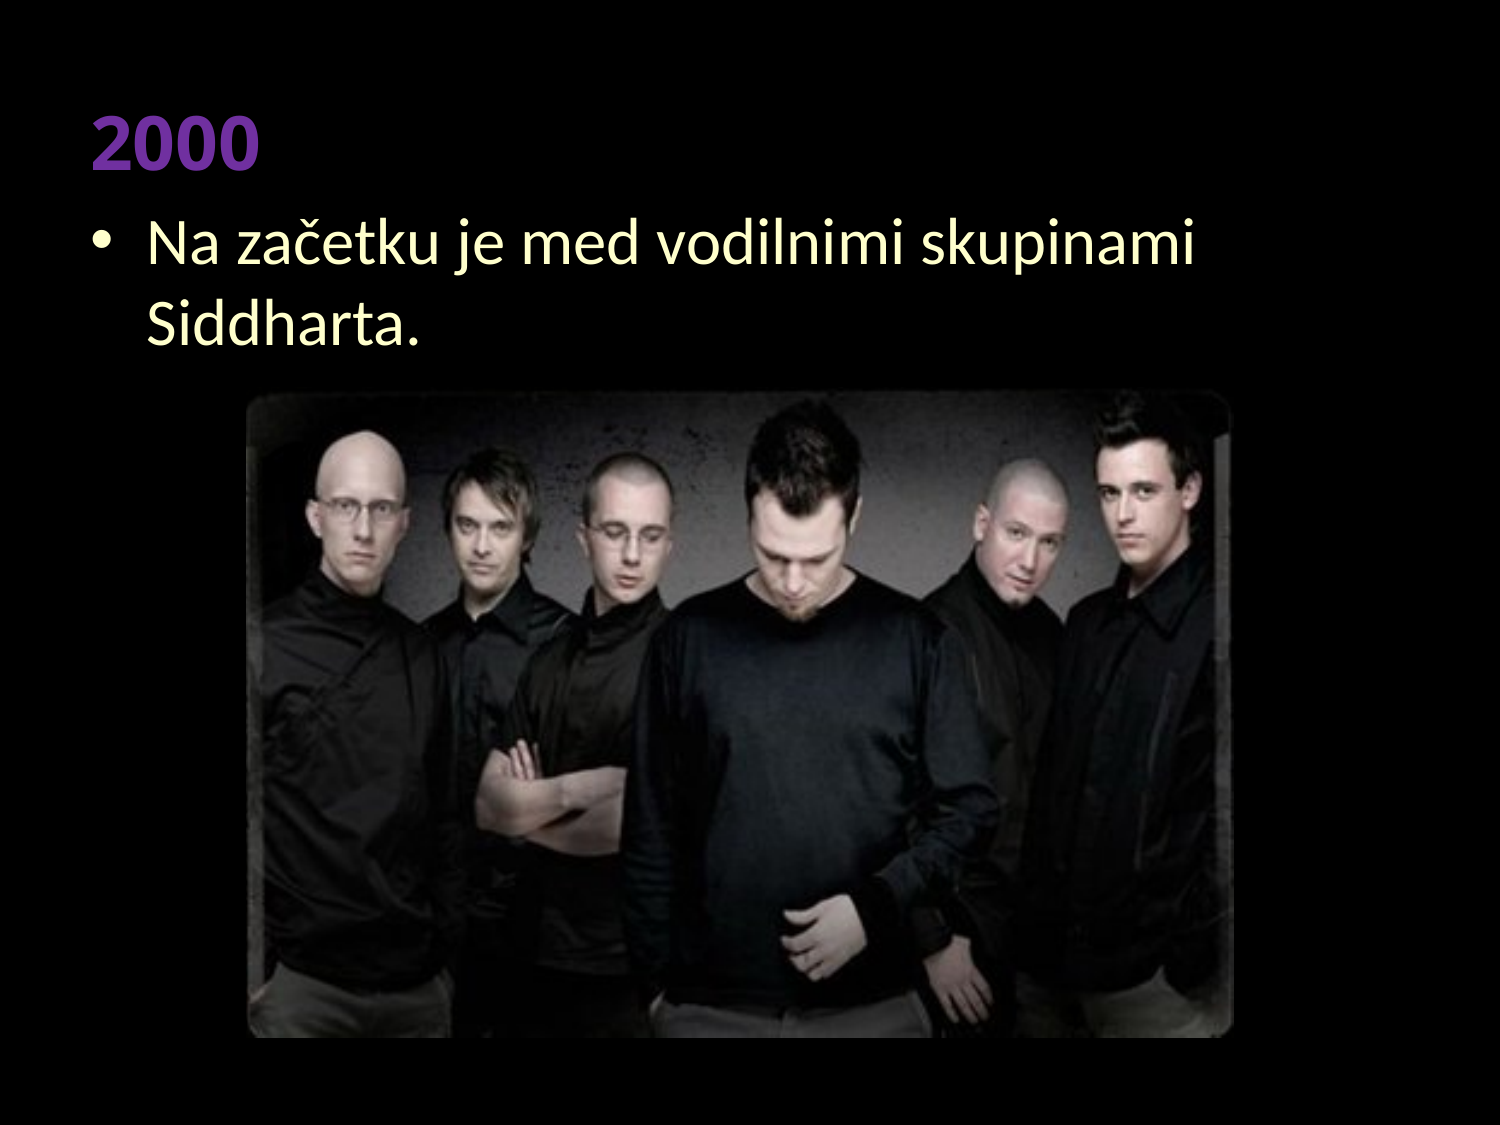

# 2000
Na začetku je med vodilnimi skupinami Siddharta.